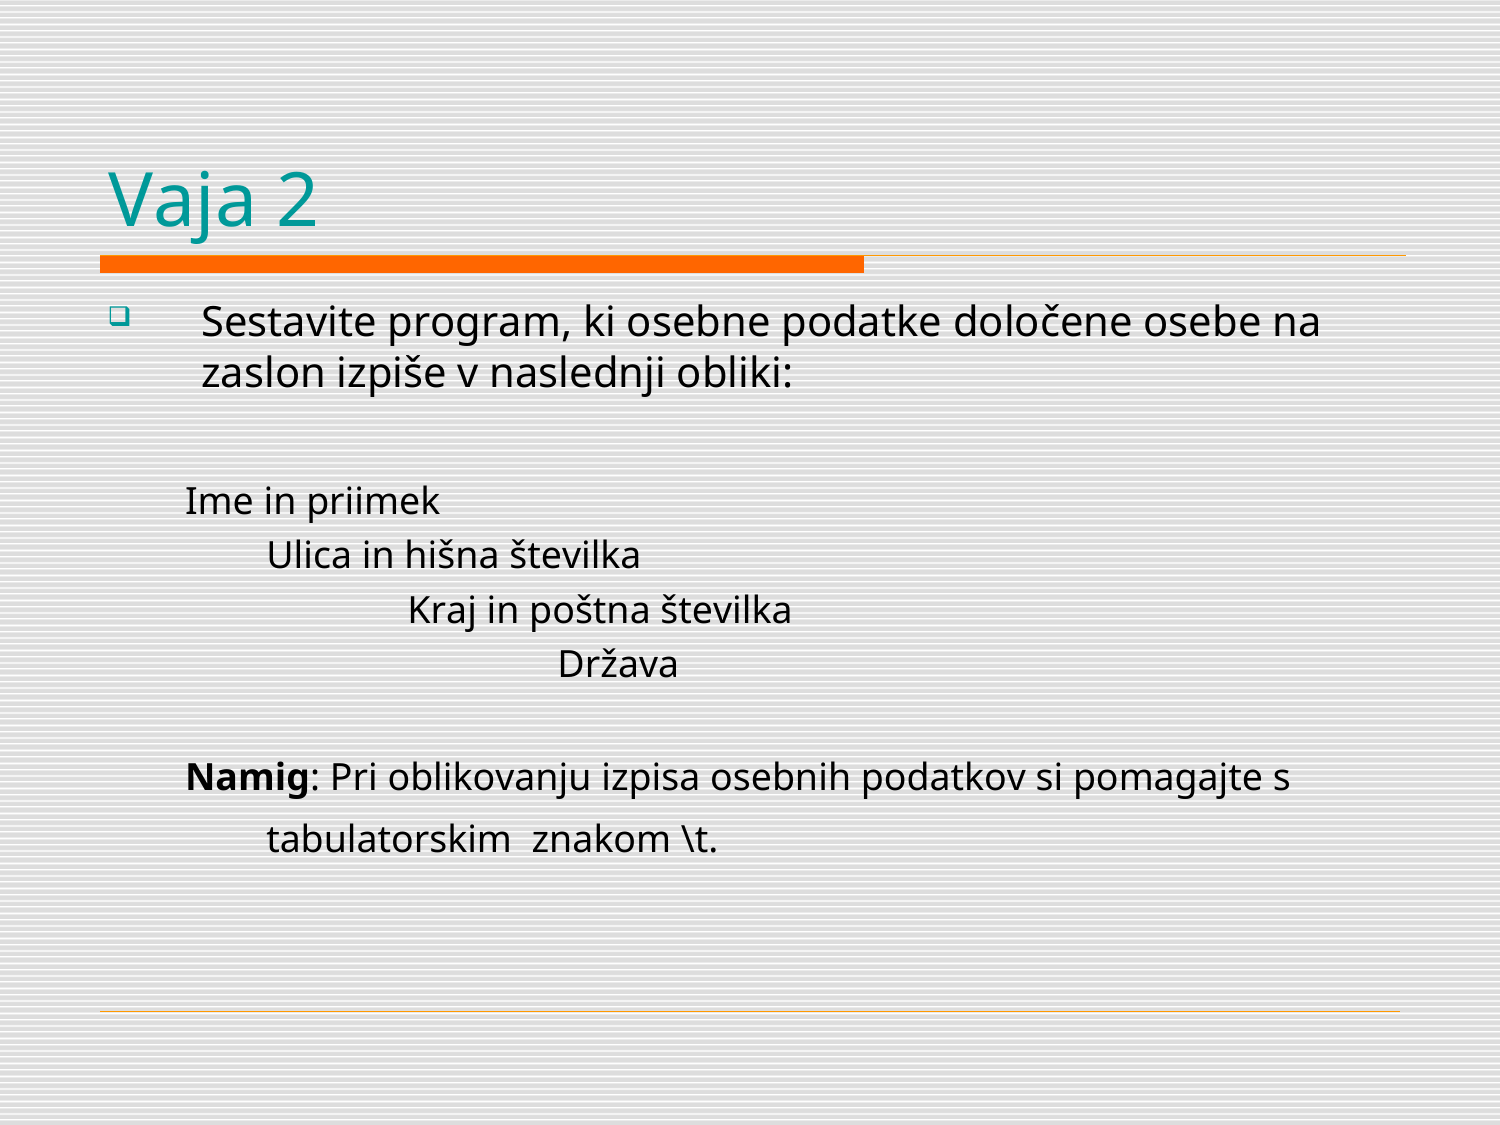

# Vaja 2
Sestavite program, ki osebne podatke določene osebe na zaslon izpiše v naslednji obliki:
Ime in priimek
	Ulica in hišna številka
		Kraj in poštna številka
			Država
Namig: Pri oblikovanju izpisa osebnih podatkov si pomagajte s tabulatorskim znakom \t.